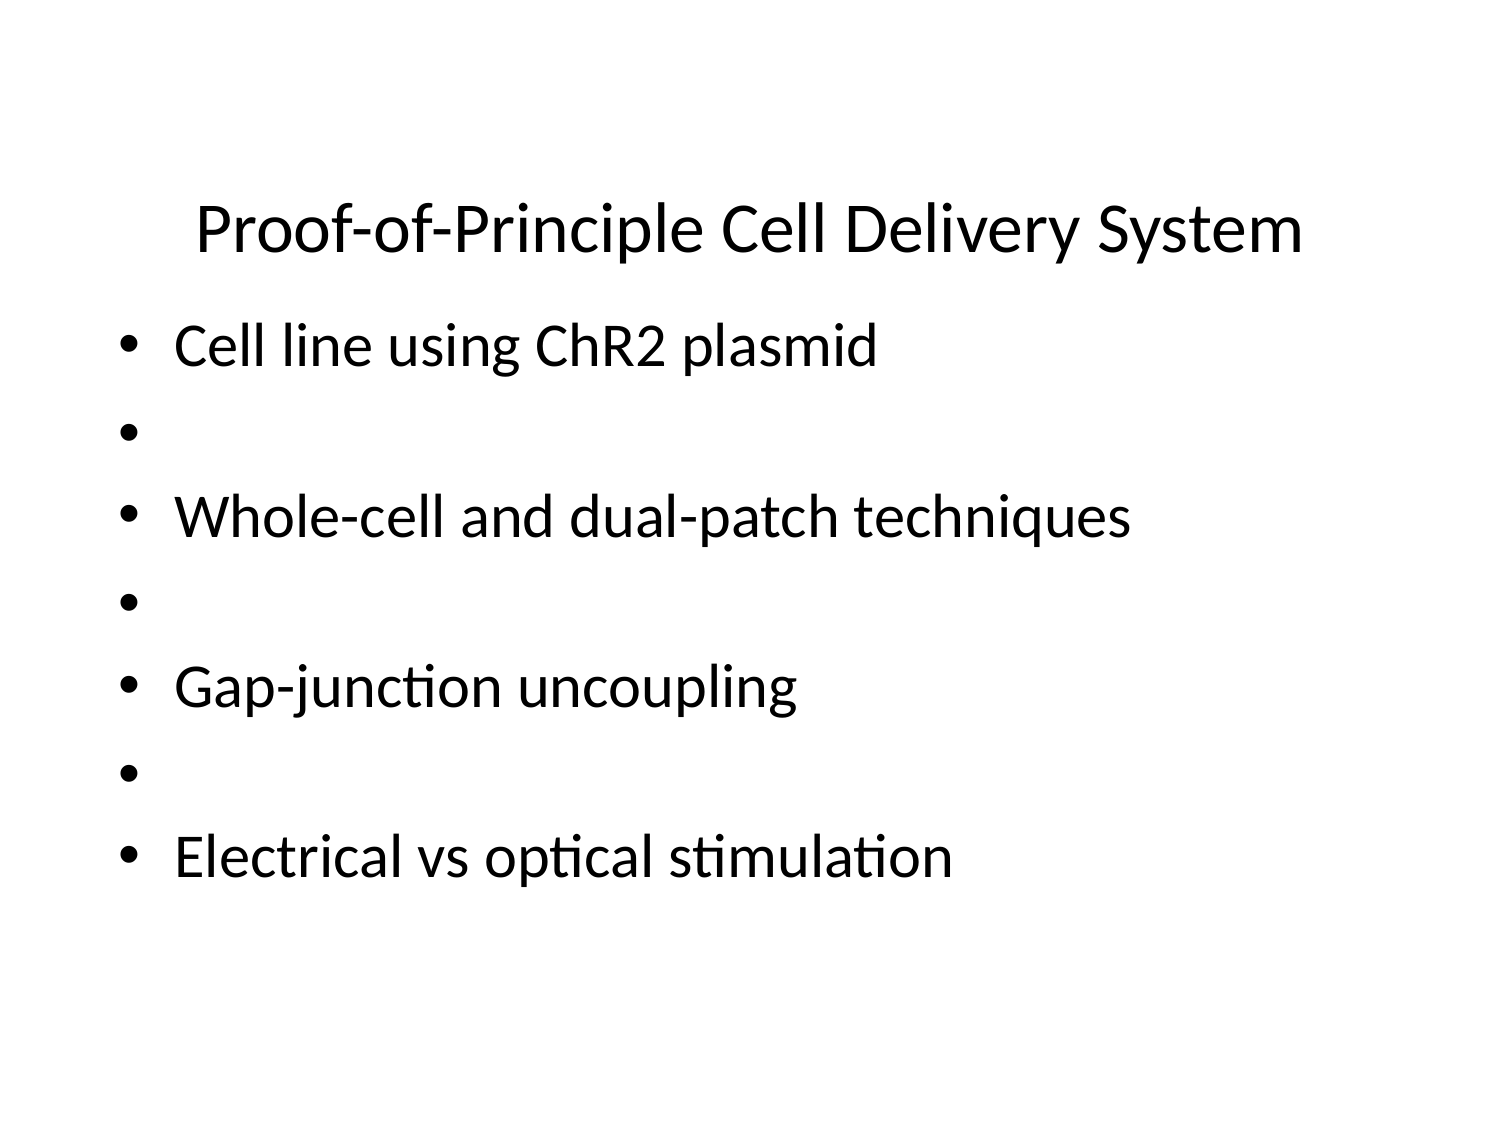

# Proof-of-Principle Cell Delivery System
Cell line using ChR2 plasmid
Whole-cell and dual-patch techniques
Gap-junction uncoupling
Electrical vs optical stimulation